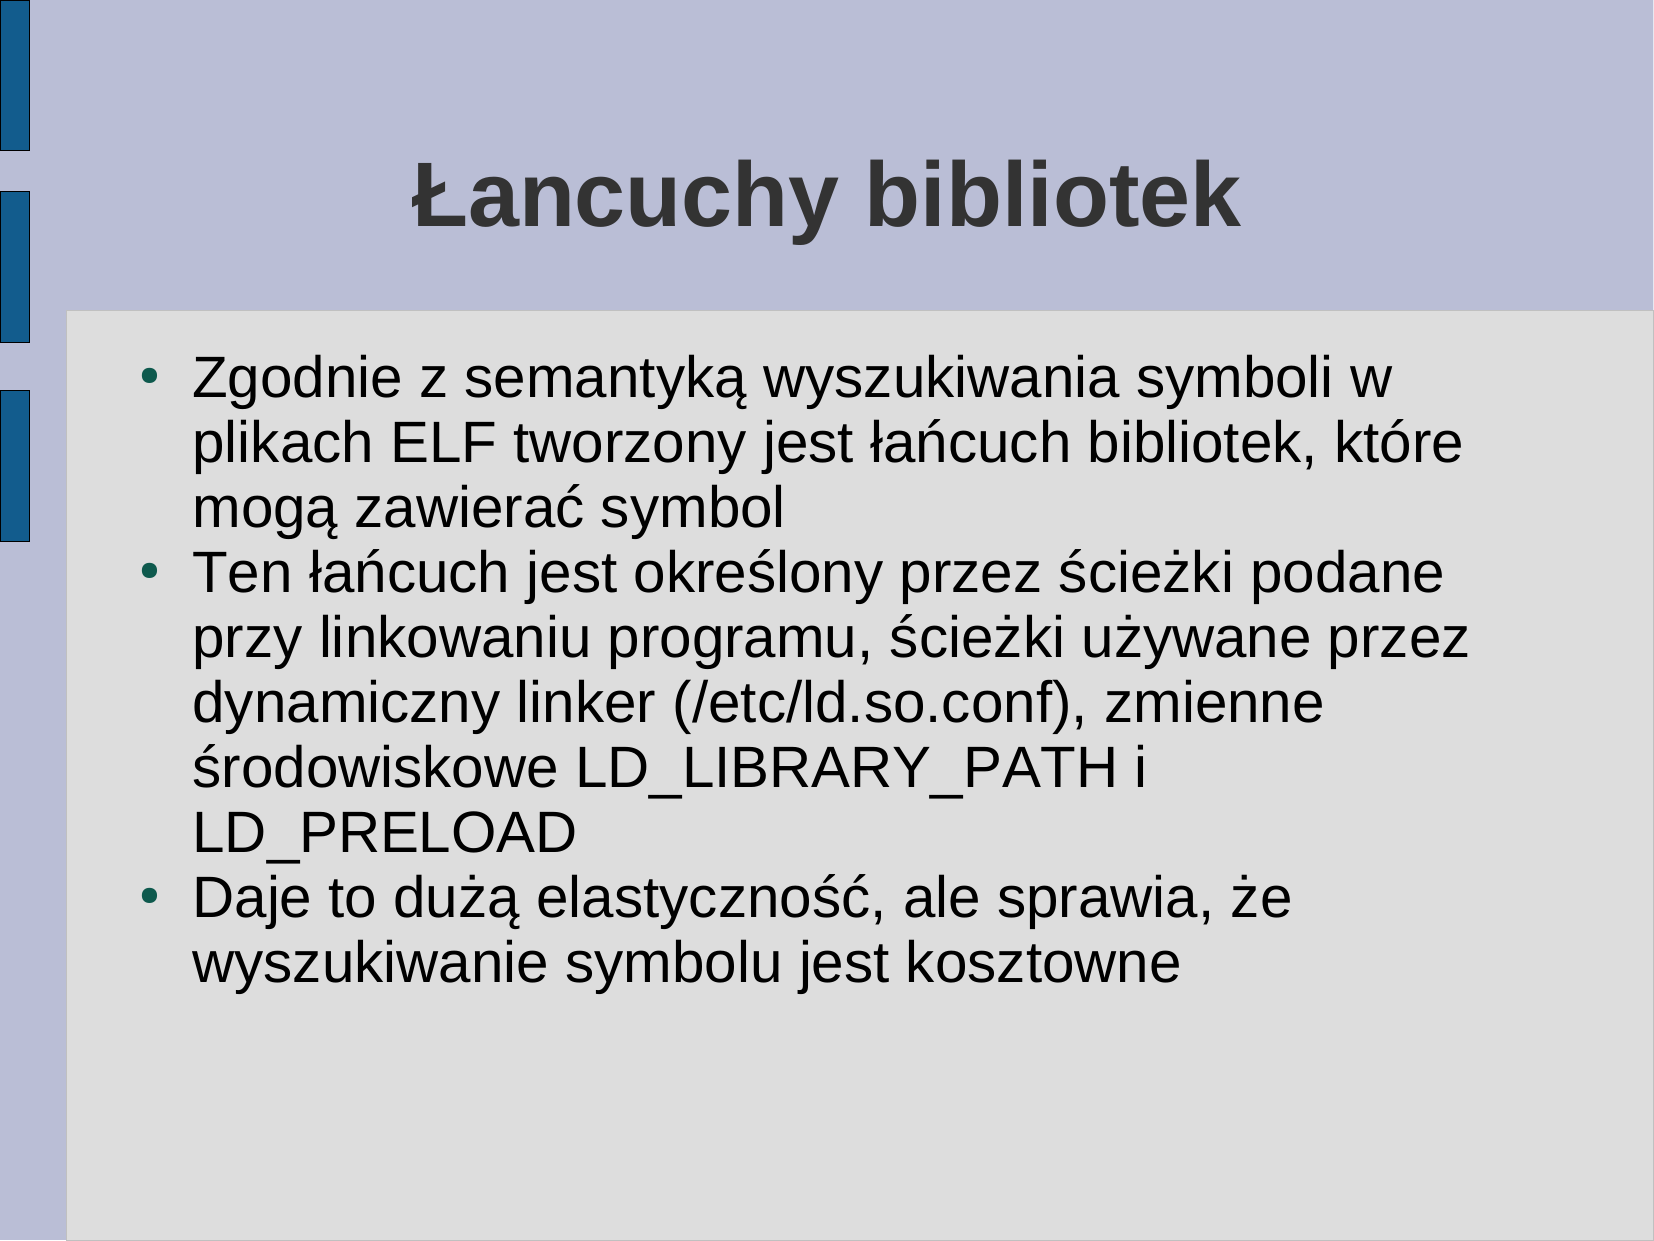

# Łancuchy bibliotek
Zgodnie z semantyką wyszukiwania symboli w plikach ELF tworzony jest łańcuch bibliotek, które mogą zawierać symbol
Ten łańcuch jest określony przez ścieżki podane przy linkowaniu programu, ścieżki używane przez dynamiczny linker (/etc/ld.so.conf), zmienne środowiskowe LD_LIBRARY_PATH i LD_PRELOAD
Daje to dużą elastyczność, ale sprawia, że wyszukiwanie symbolu jest kosztowne